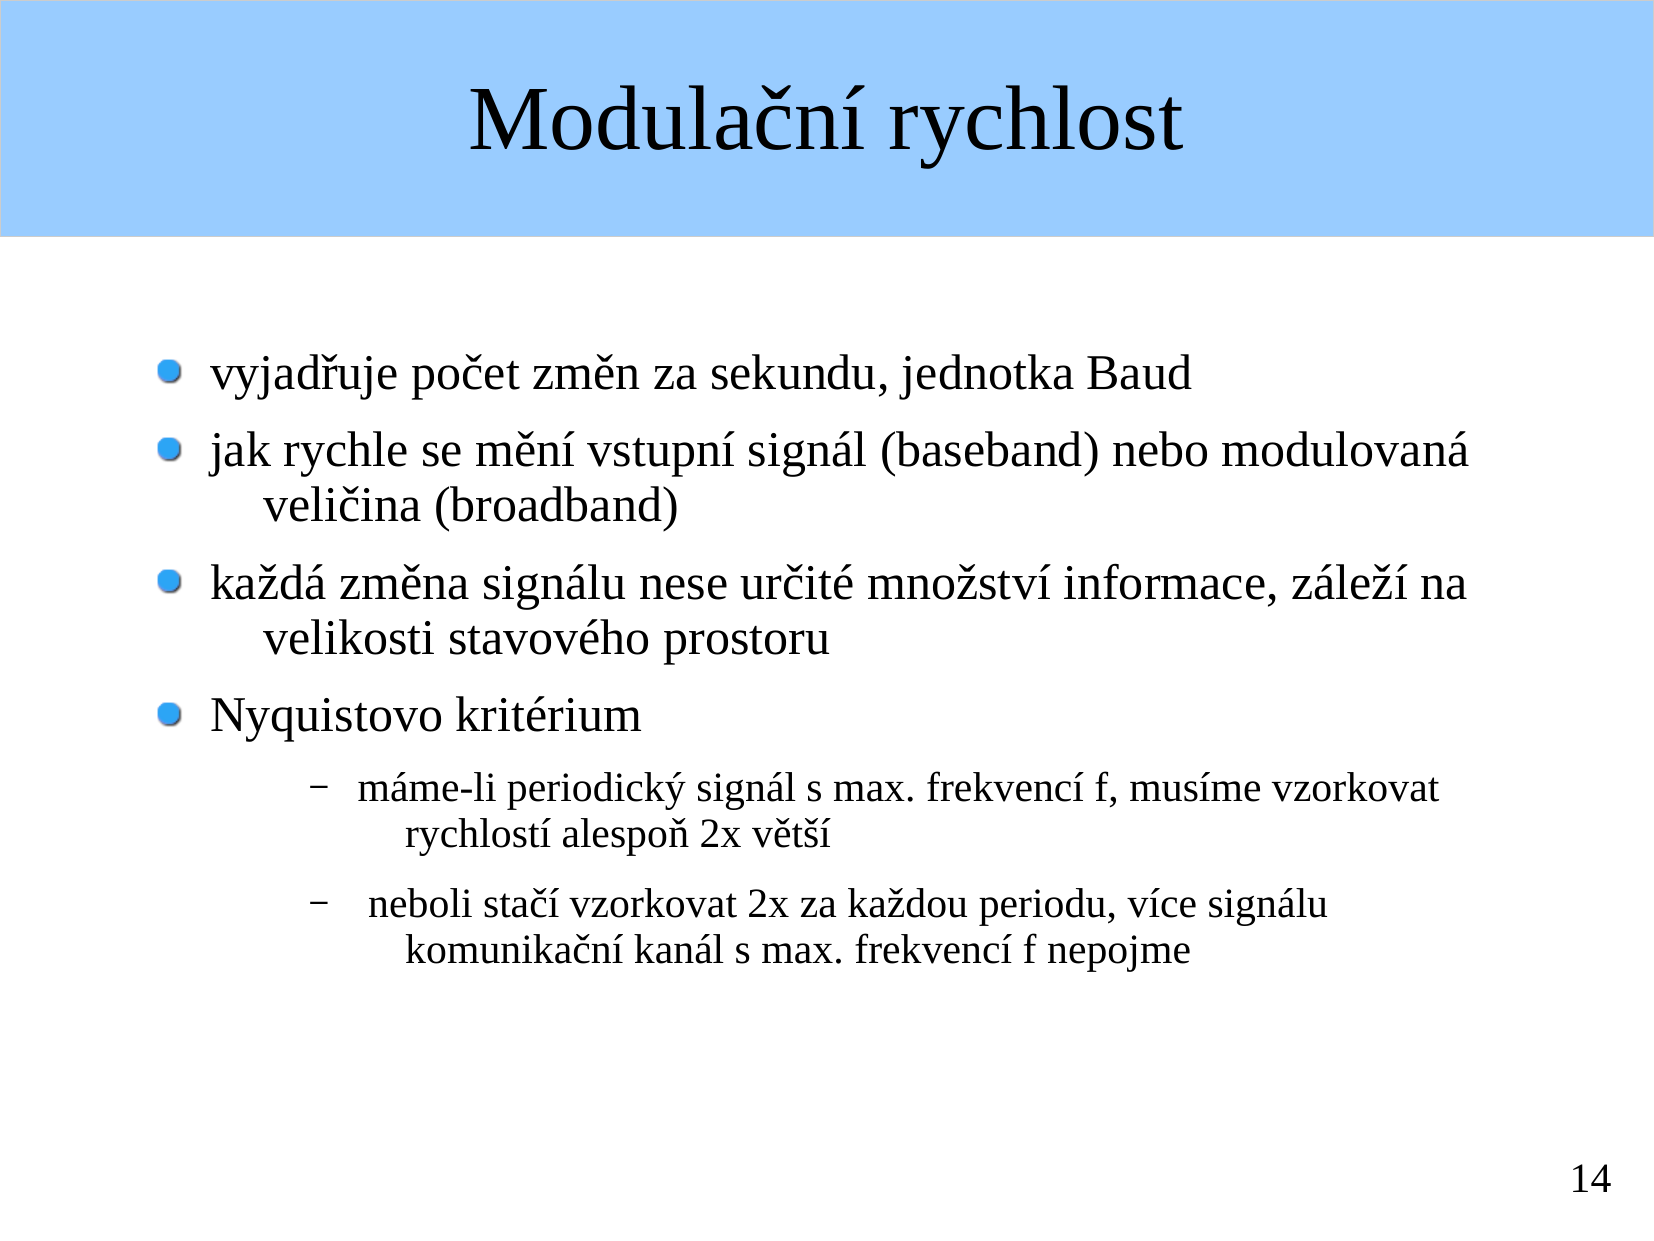

# Modulační rychlost
vyjadřuje počet změn za sekundu, jednotka Baud
jak rychle se mění vstupní signál (baseband) nebo modulovaná veličina (broadband)
každá změna signálu nese určité množství informace, záleží na velikosti stavového prostoru
Nyquistovo kritérium
máme-li periodický signál s max. frekvencí f, musíme vzorkovat rychlostí alespoň 2x větší
 neboli stačí vzorkovat 2x za každou periodu, více signálu komunikační kanál s max. frekvencí f nepojme